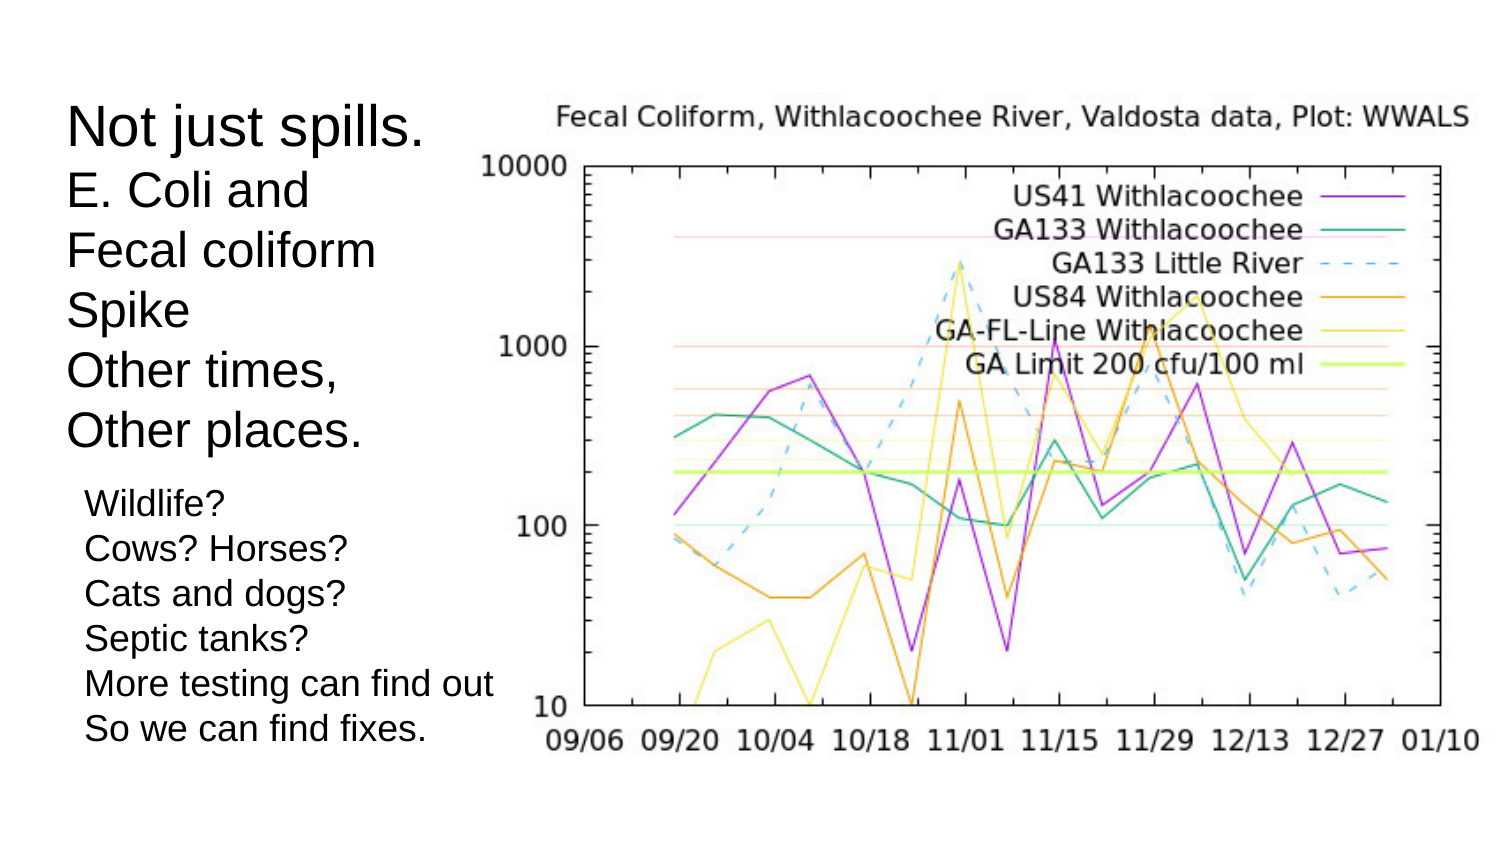

# Not just spills. E. Coli and Fecal coliform Spike Other times, Other places.
Wildlife?
Cows? Horses?
Cats and dogs?
Septic tanks?
More testing can find out
So we can find fixes.